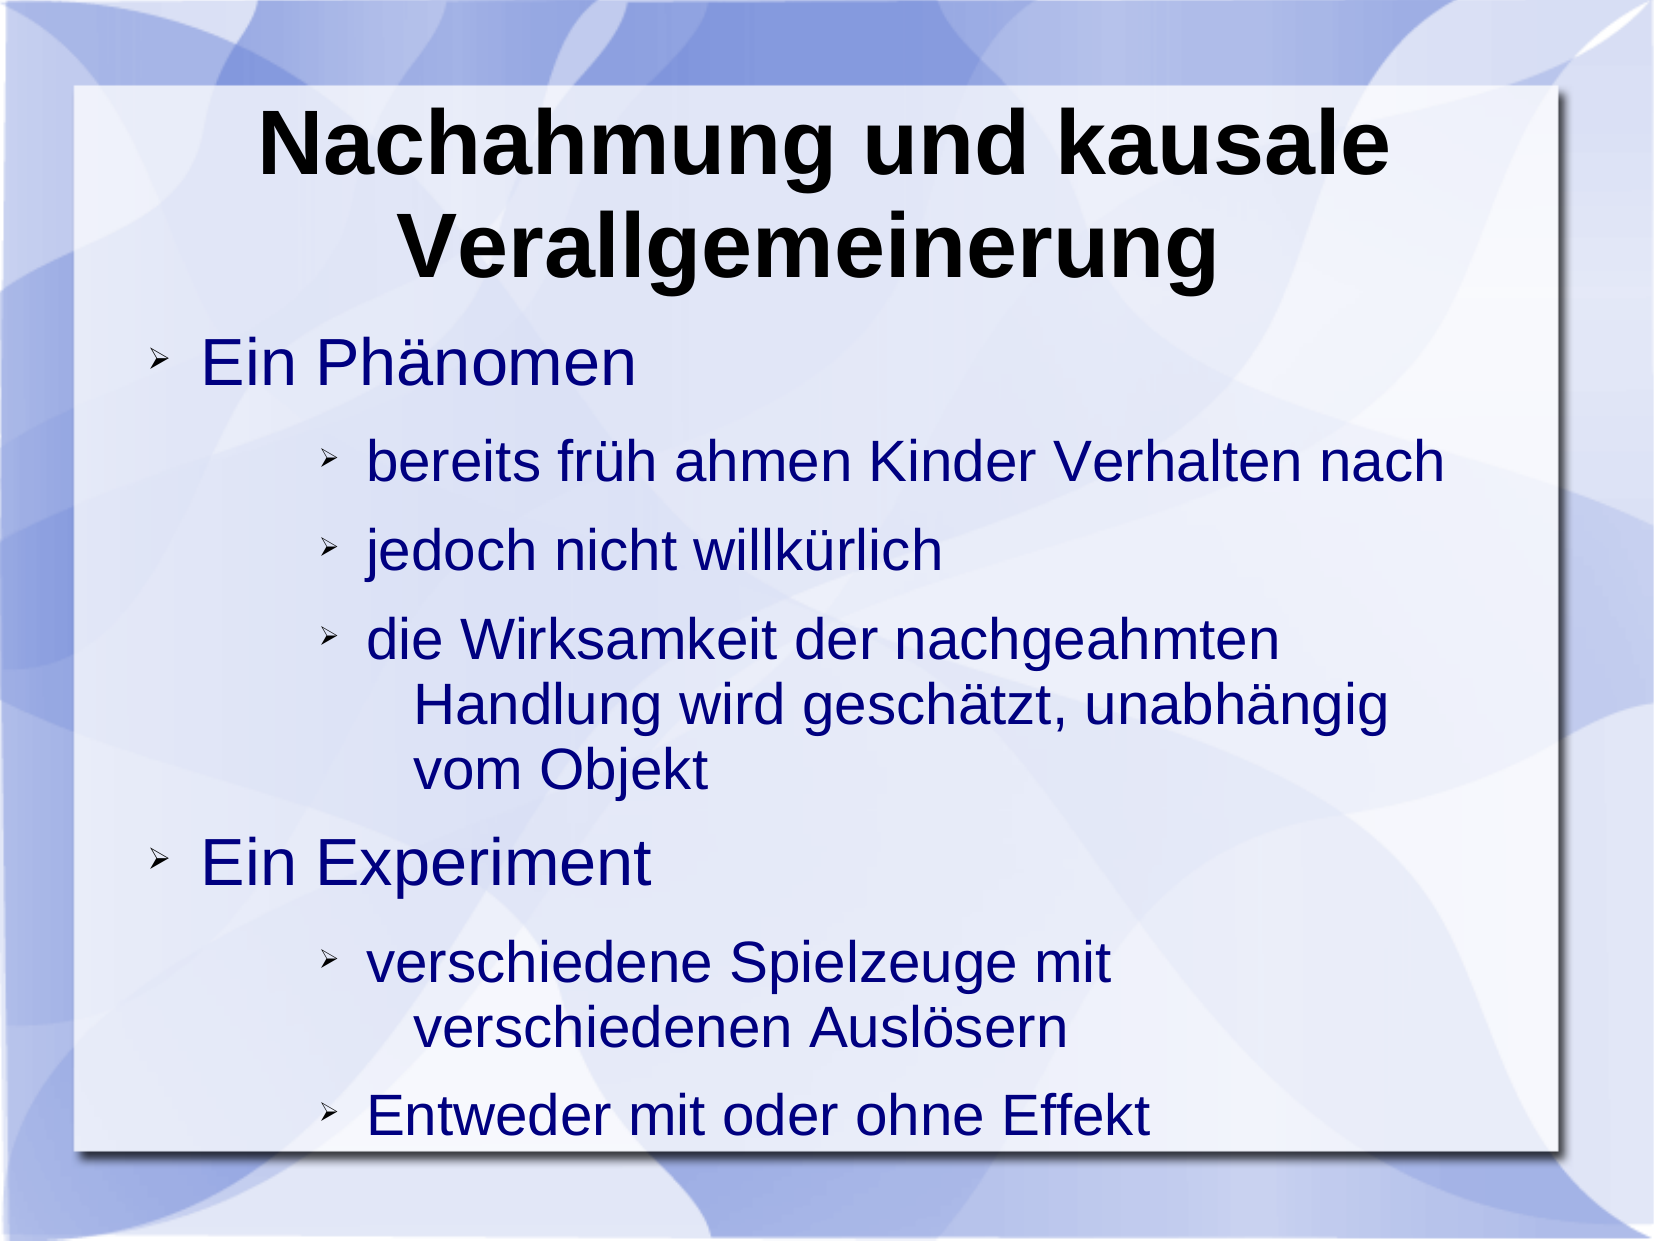

# Nachahmung und kausale Verallgemeinerung
Ein Phänomen
bereits früh ahmen Kinder Verhalten nach
jedoch nicht willkürlich
die Wirksamkeit der nachgeahmten Handlung wird geschätzt, unabhängig vom Objekt
Ein Experiment
verschiedene Spielzeuge mit verschiedenen Auslösern
Entweder mit oder ohne Effekt